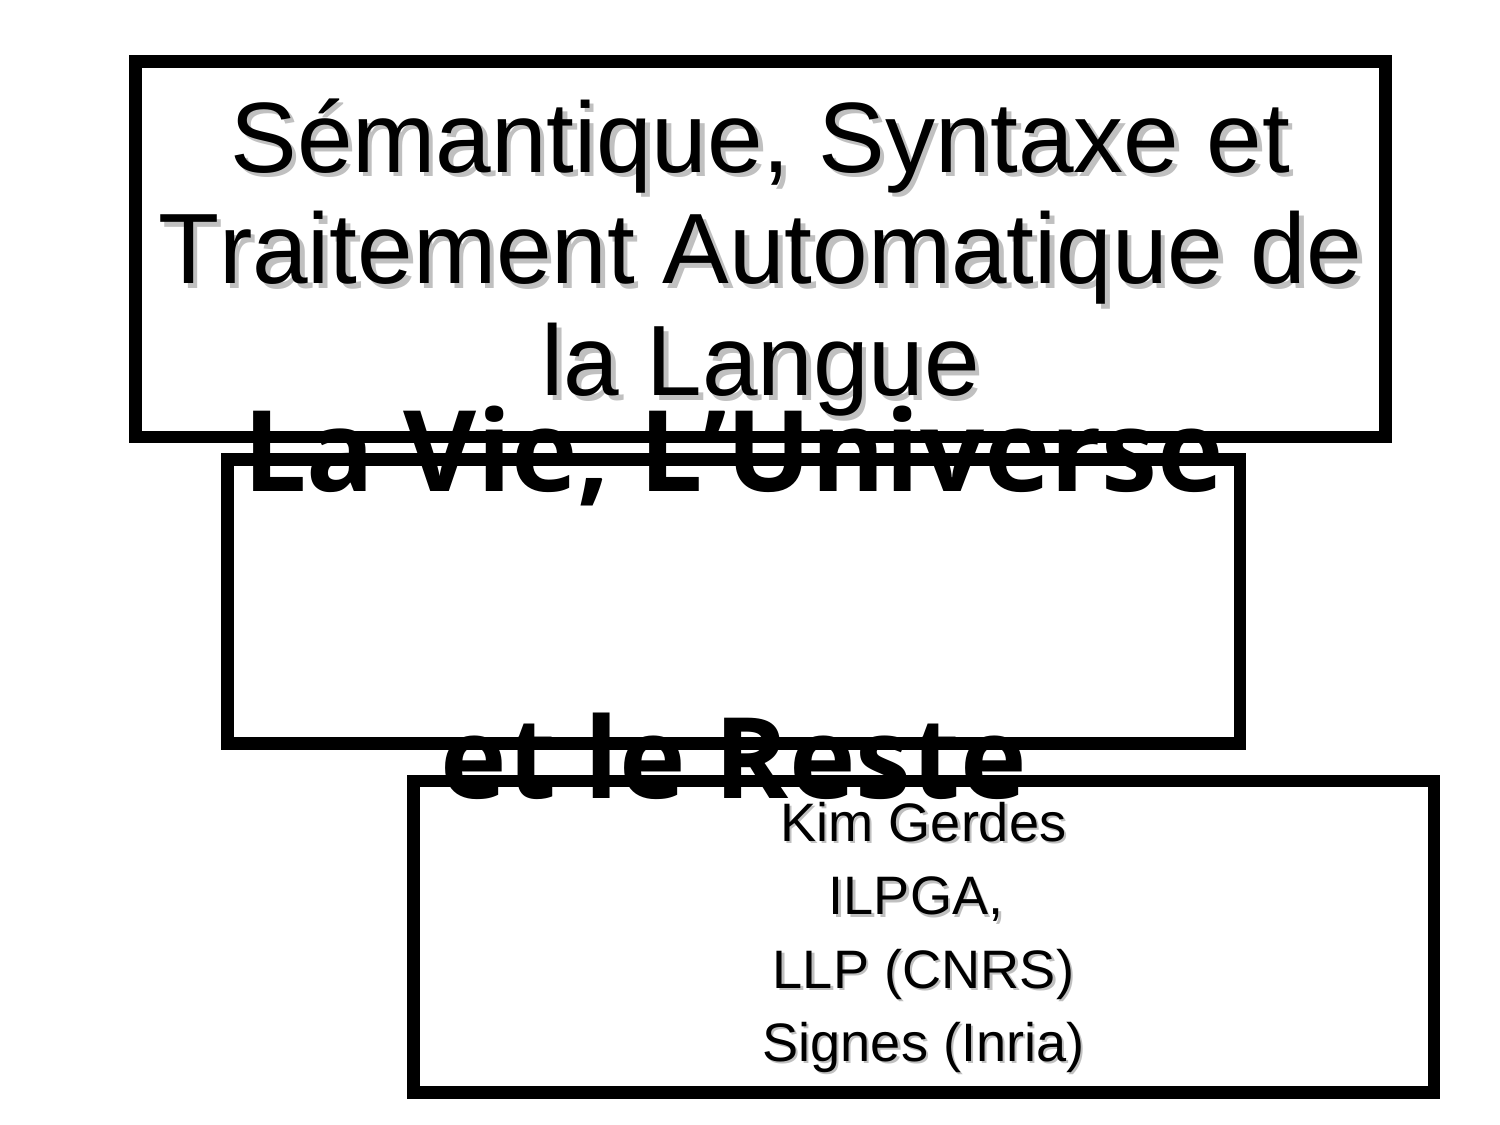

# Sémantique, Syntaxe et Traitement Automatique de la Langue
La Vie, L’Universe
et le Reste
Kim Gerdes
ILPGA,
LLP (CNRS)
Signes (Inria)